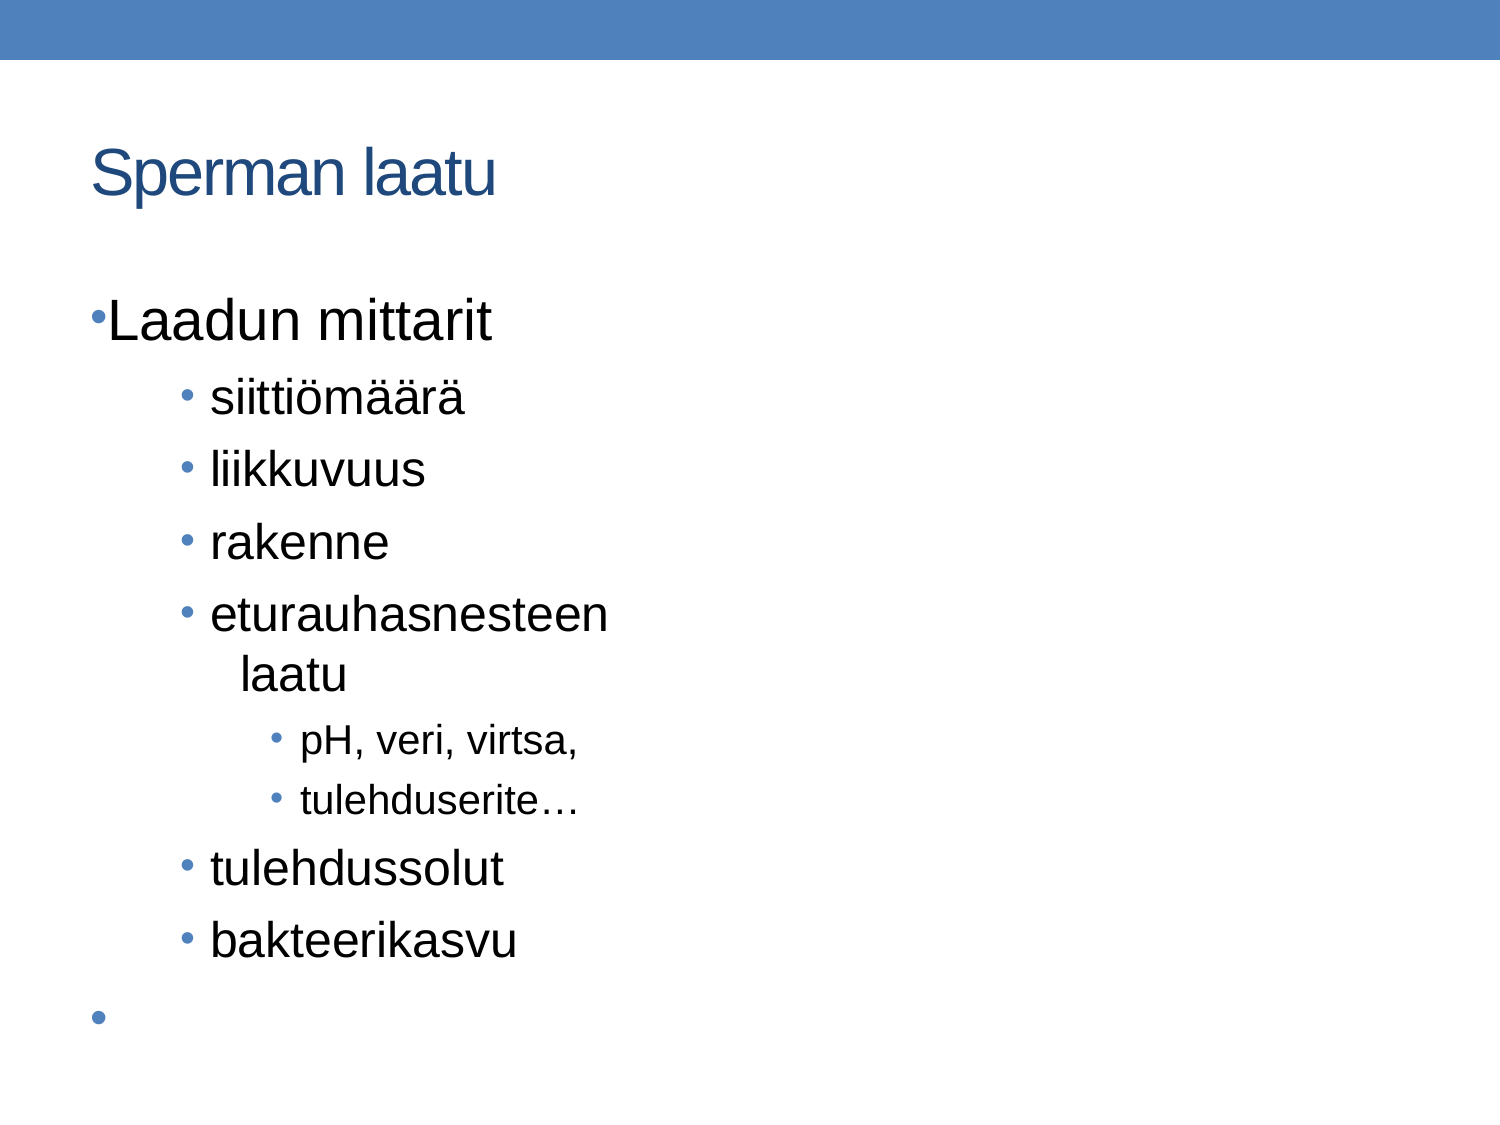

# Sperman laatu
Laadun mittarit
siittiömäärä
liikkuvuus
rakenne
eturauhasnesteen laatu
pH, veri, virtsa,
tulehduserite…
tulehdussolut
bakteerikasvu